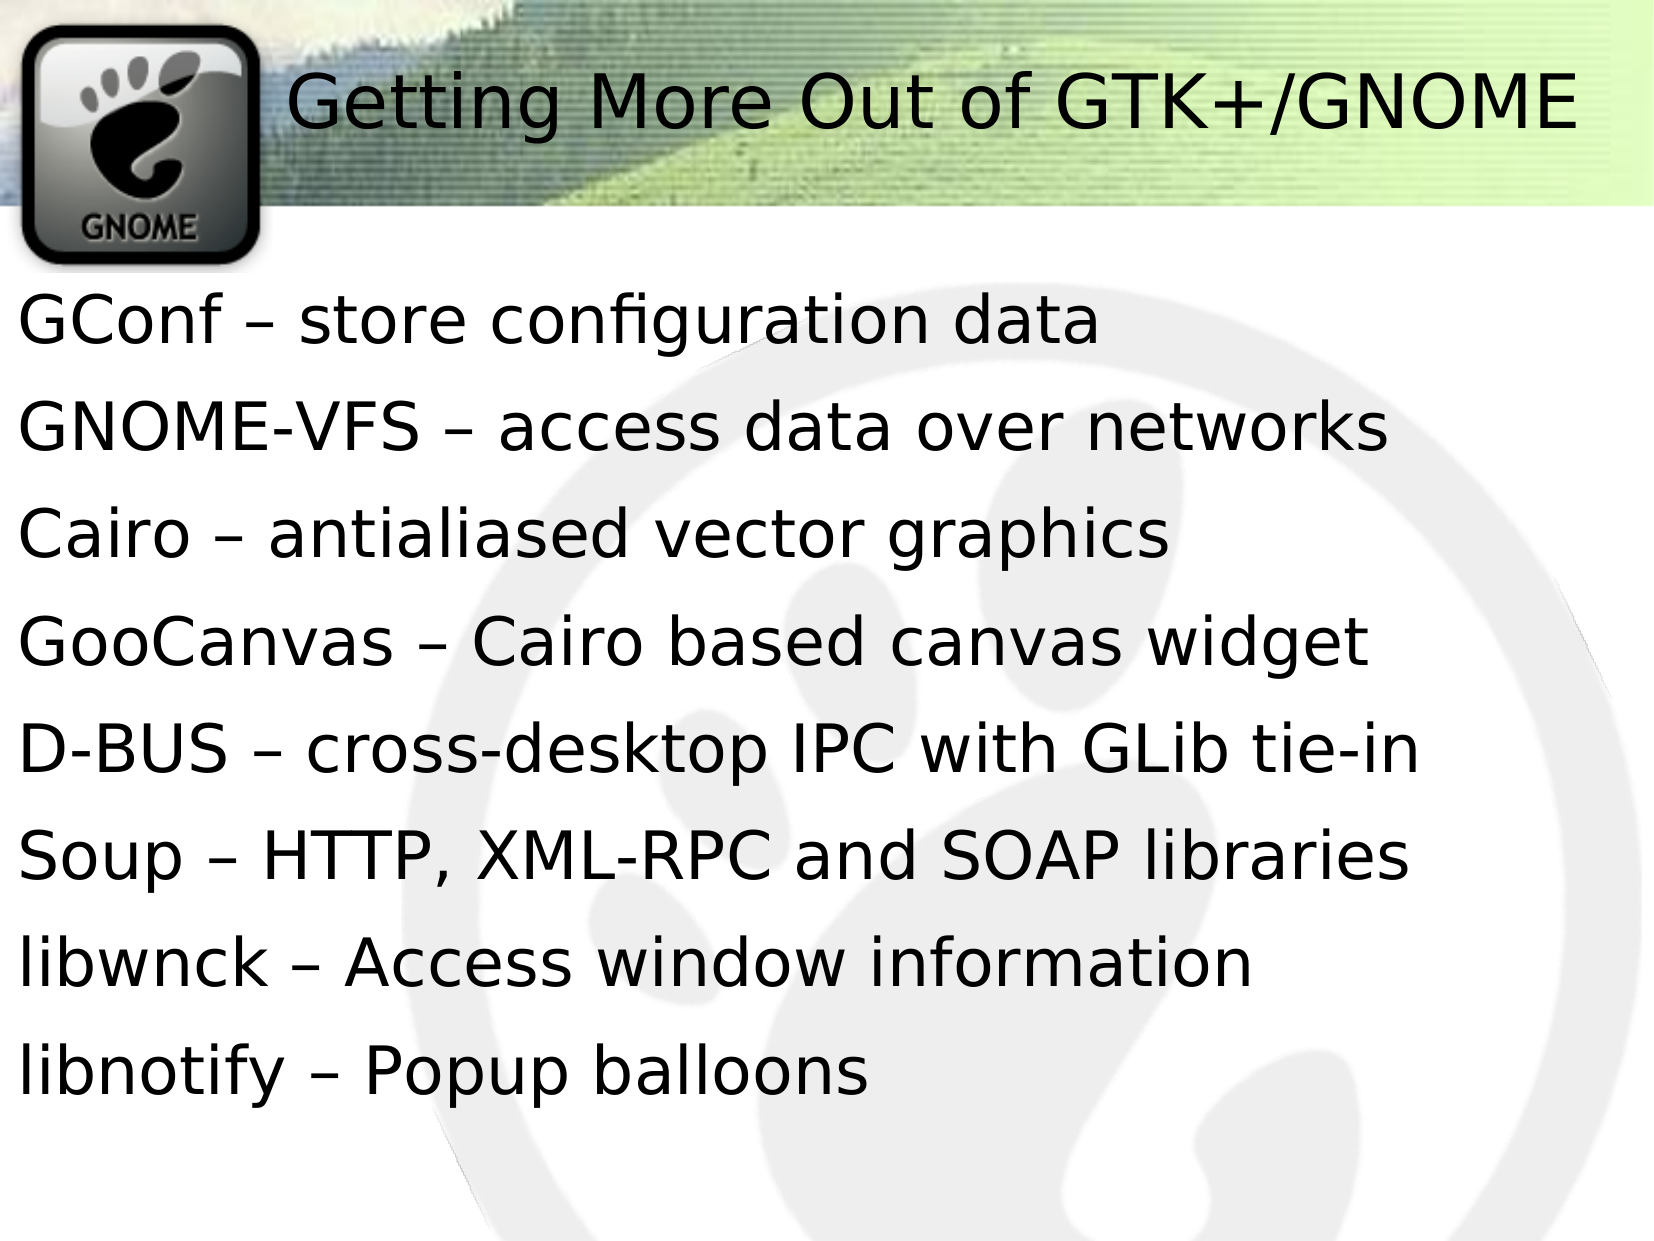

# Getting More Out of GTK+/GNOME
GConf – store configuration data
GNOME-VFS – access data over networks
Cairo – antialiased vector graphics
GooCanvas – Cairo based canvas widget
D-BUS – cross-desktop IPC with GLib tie-in
Soup – HTTP, XML-RPC and SOAP libraries
libwnck – Access window information
libnotify – Popup balloons